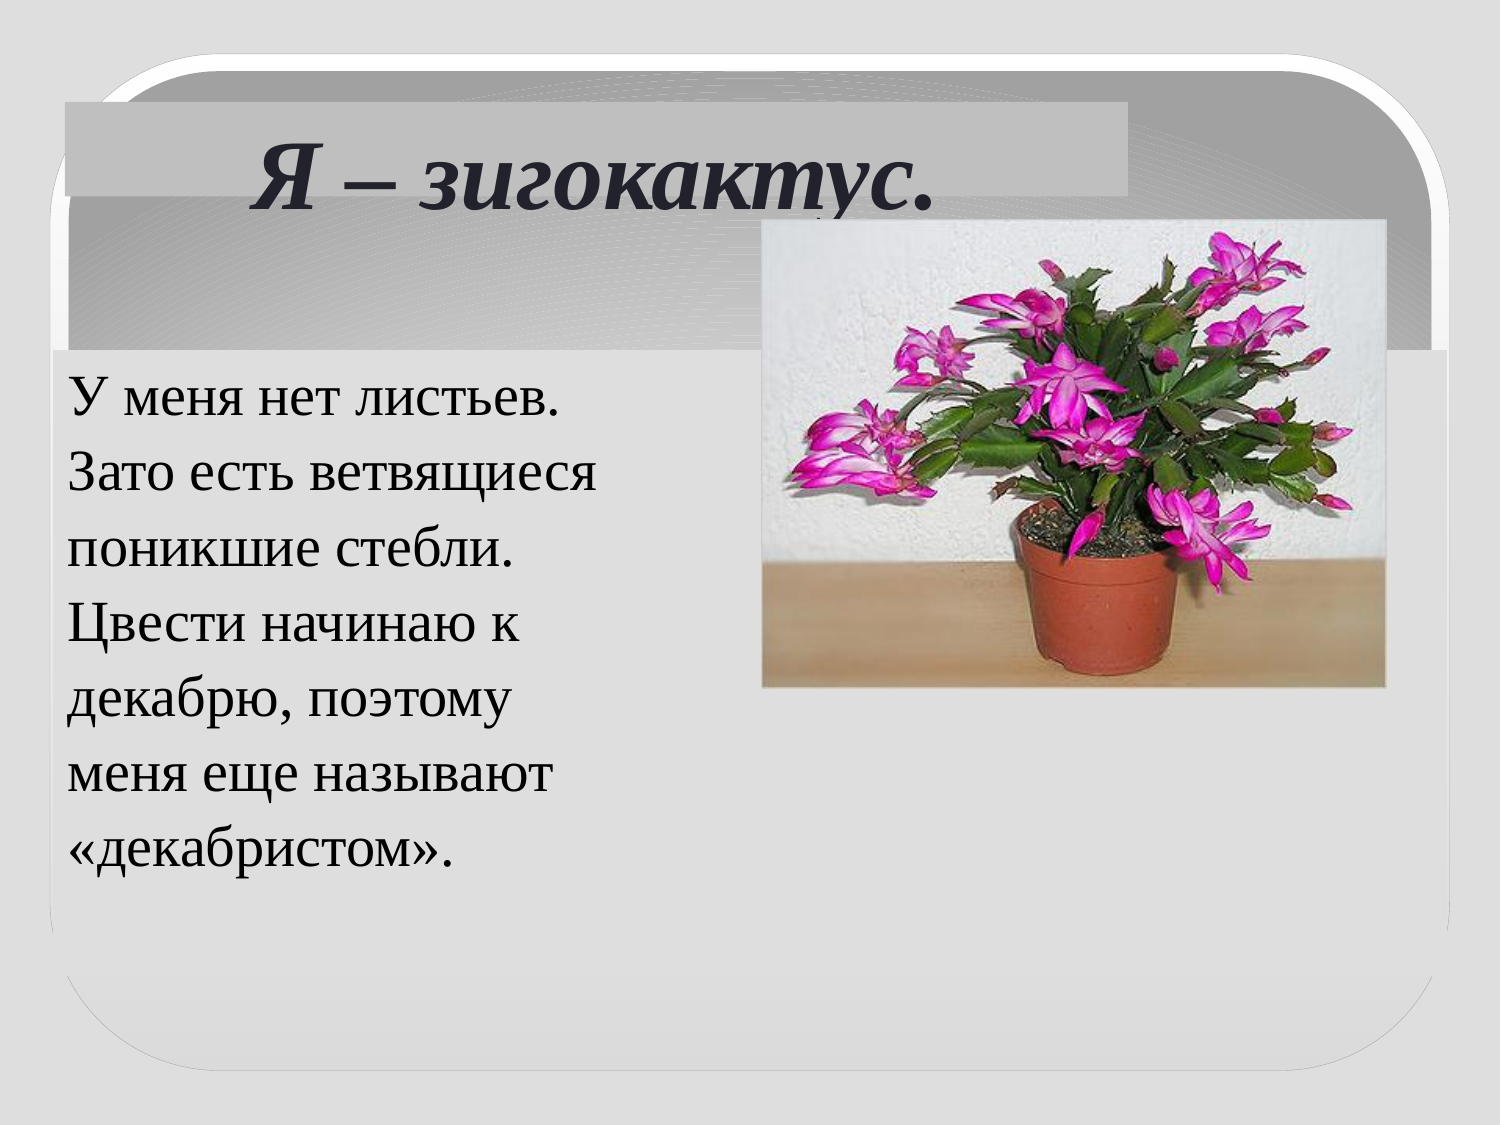

# Я – зигокактус.
У меня нет листьев.
Зато есть ветвящиеся
поникшие стебли.
Цвести начинаю к
декабрю, поэтому
меня еще называют
«декабристом».